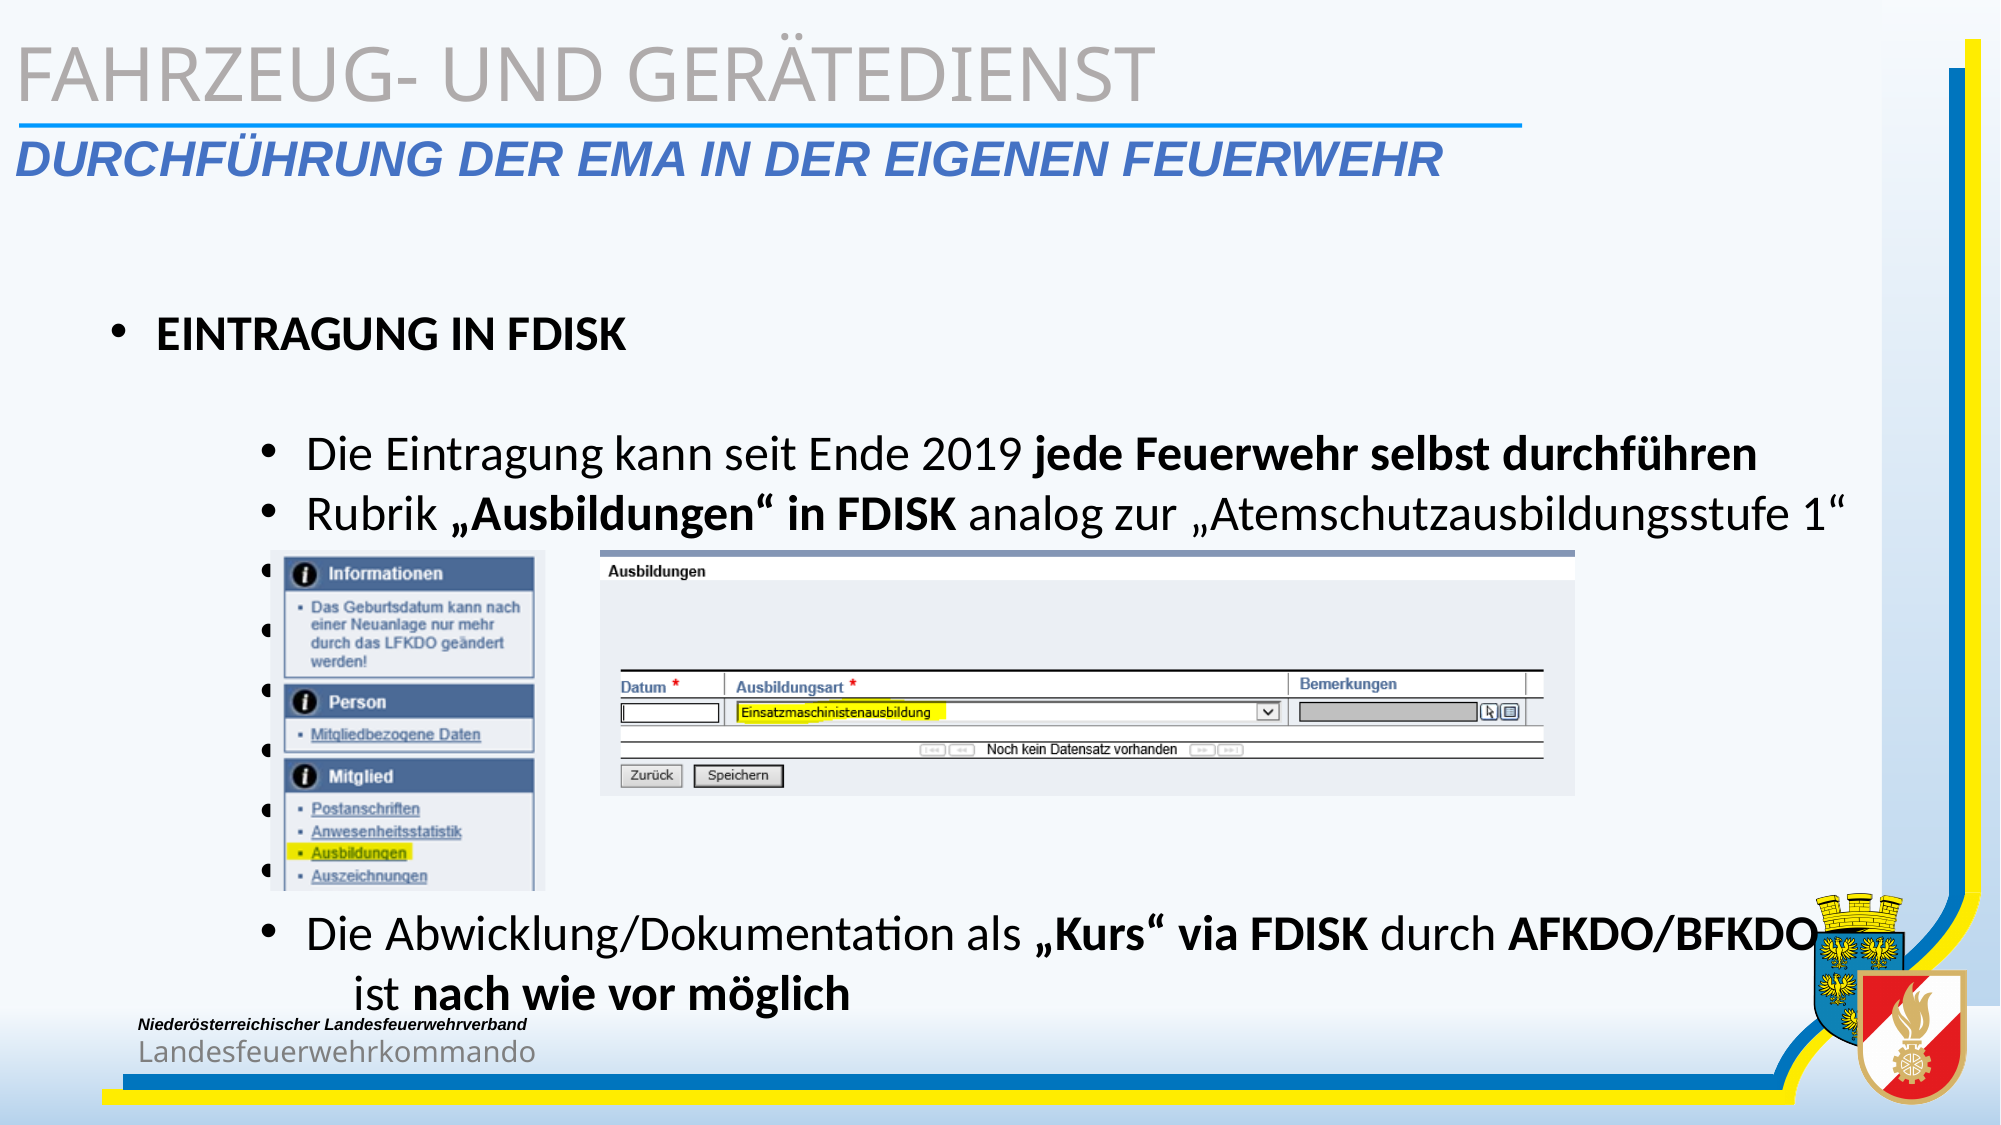

FAHRZEUG- UND GERÄTEDIENST
DURCHFÜHRUNG DER EMA IN DER EIGENEN FEUERWEHR
EINTRAGUNG IN FDISK
Die Eintragung kann seit Ende 2019 jede Feuerwehr selbst durchführen
Rubrik „Ausbildungen“ in FDISK analog zur „Atemschutzausbildungsstufe 1“
Die Abwicklung/Dokumentation als „Kurs“ via FDISK durch AFKDO/BFKDO
ist nach wie vor möglich